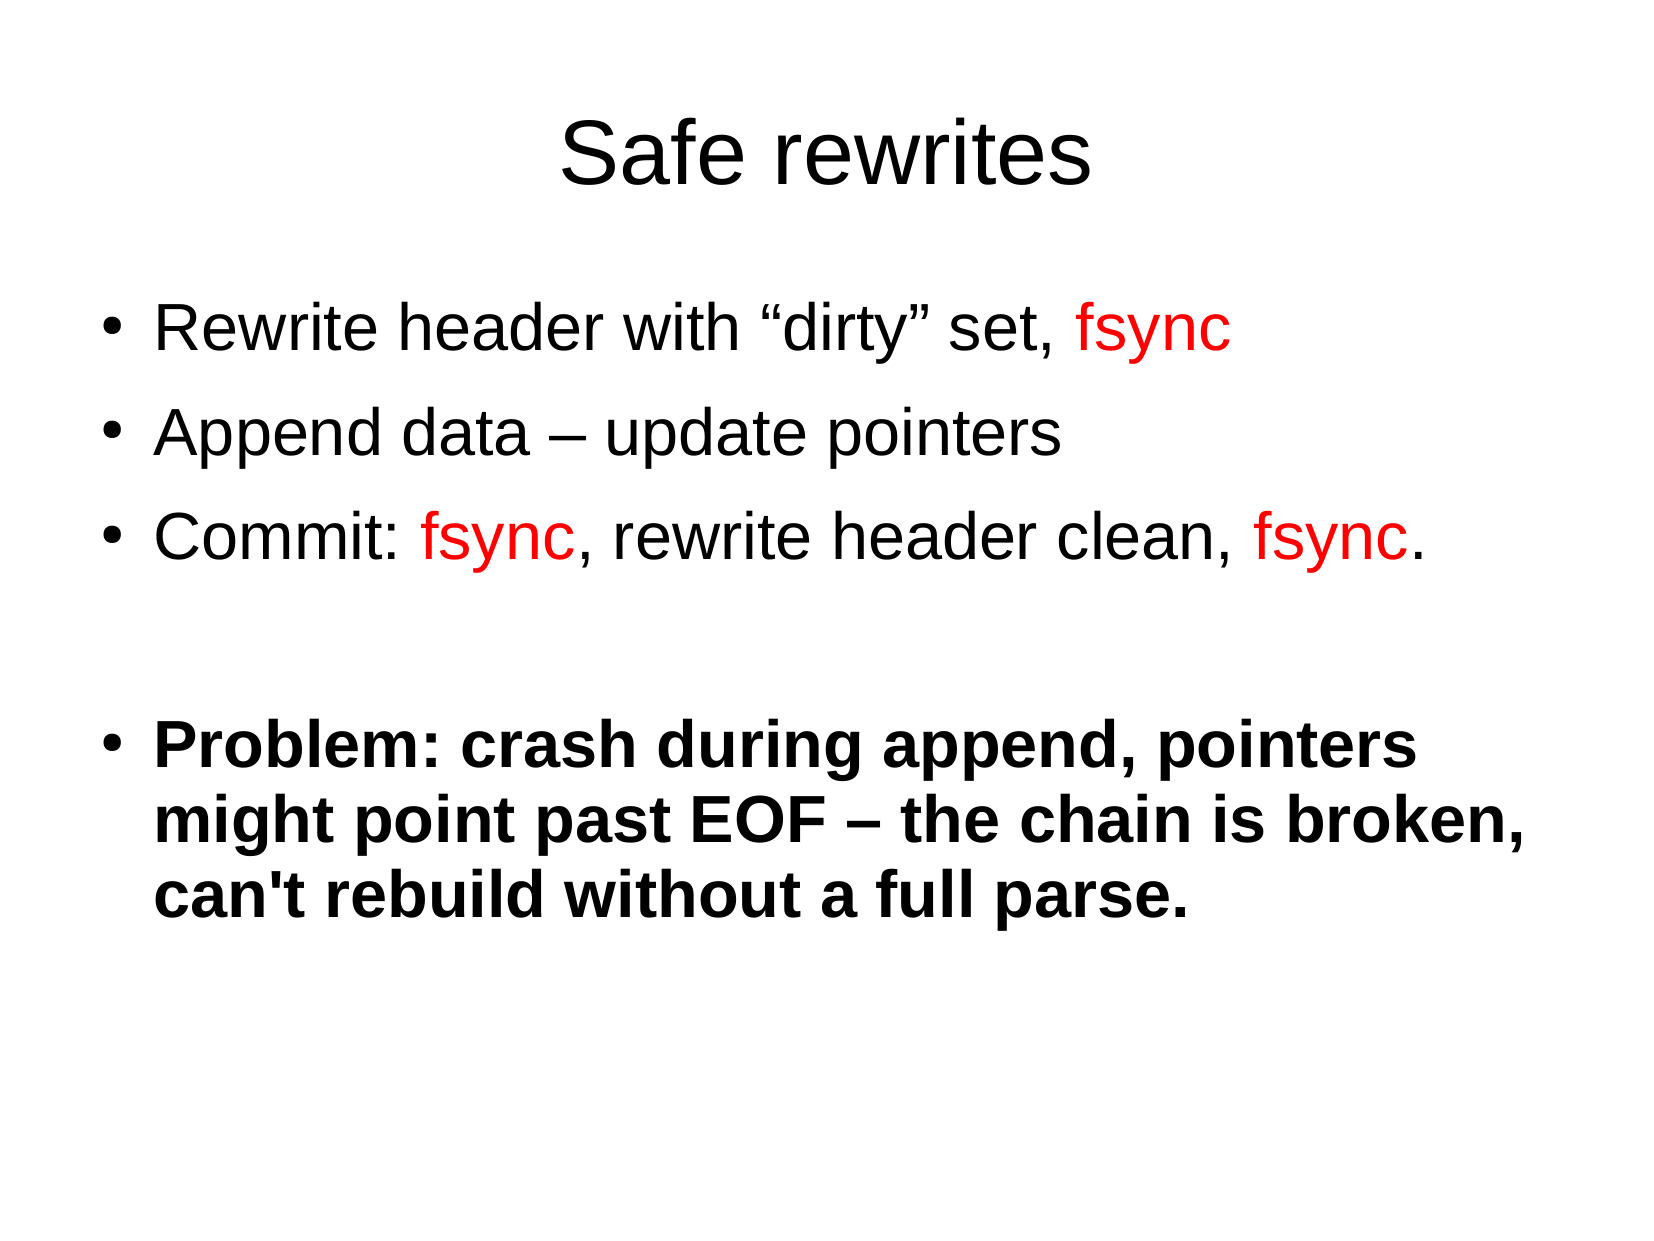

# Safe rewrites
Rewrite header with “dirty” set, fsync
Append data – update pointers
Commit: fsync, rewrite header clean, fsync.
Problem: crash during append, pointers might point past EOF – the chain is broken, can't rebuild without a full parse.